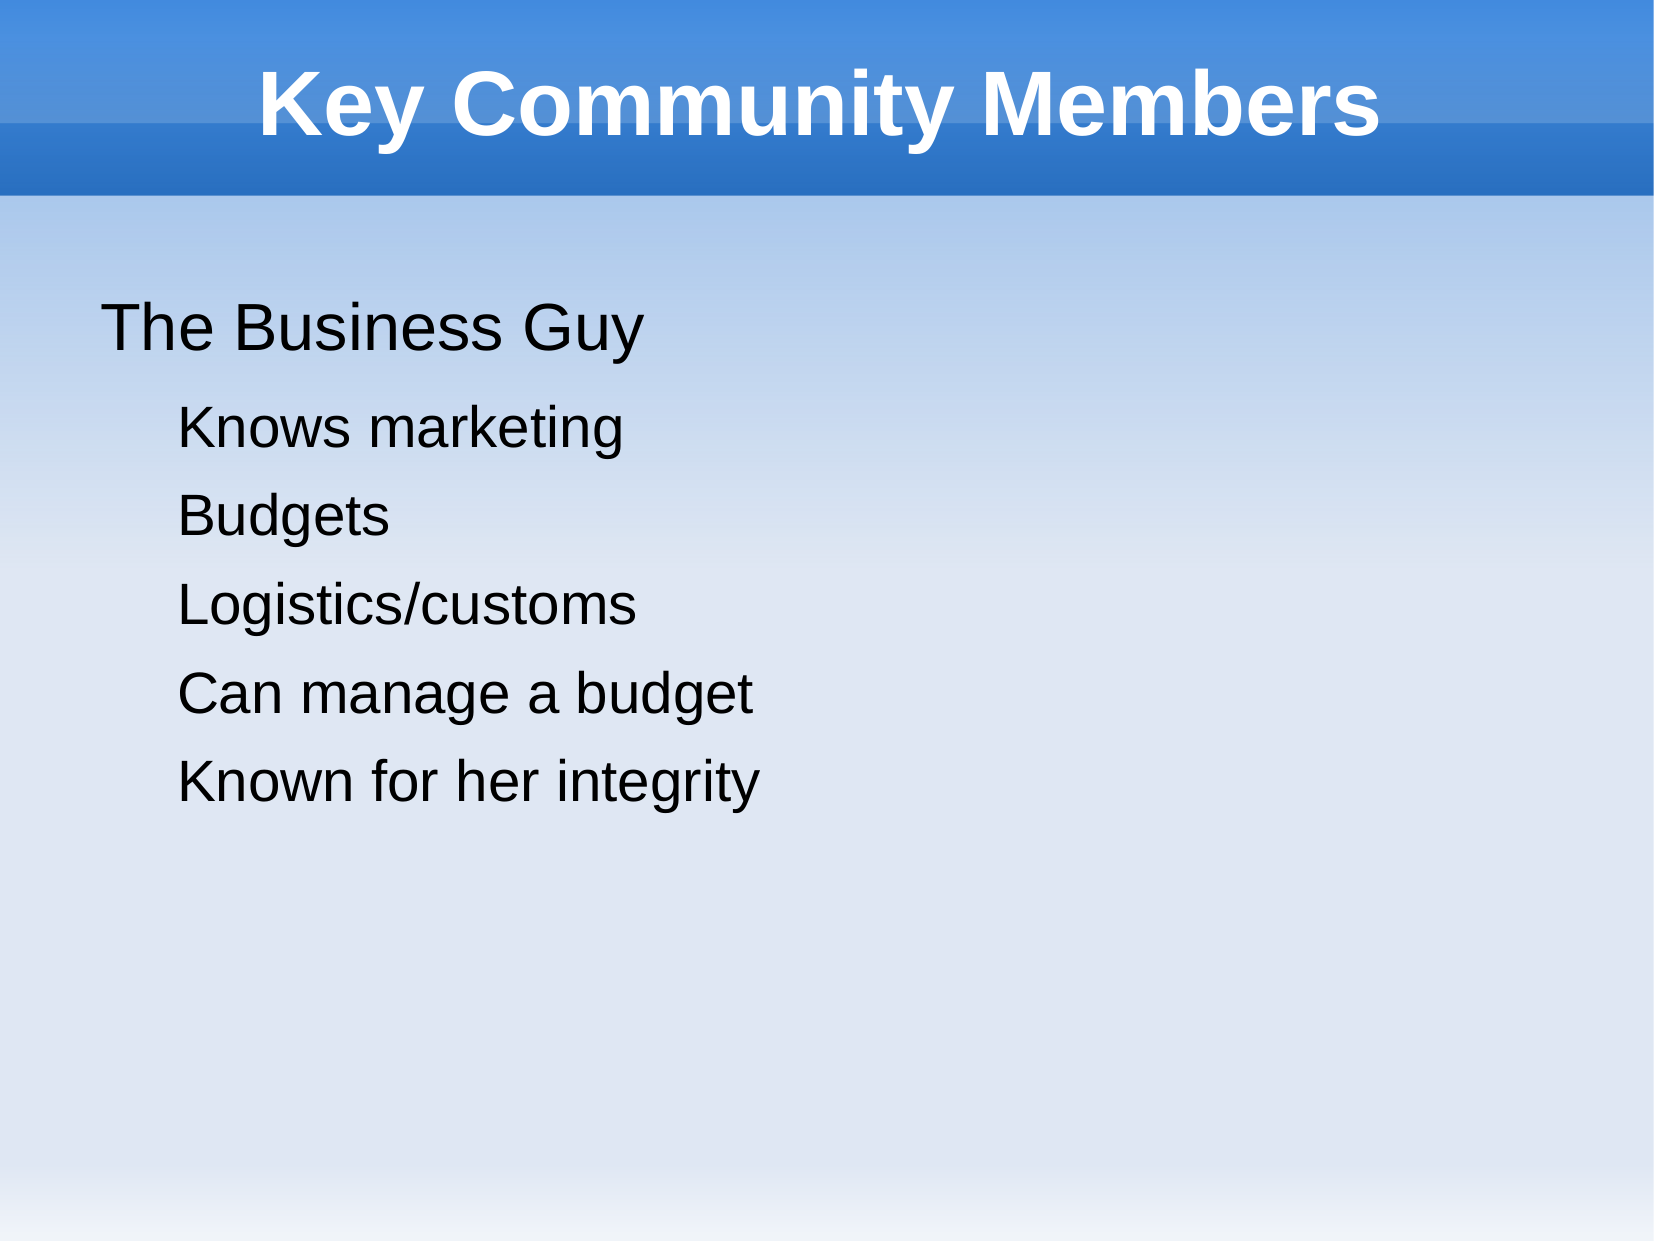

# Key Community Members
The Business Guy
Knows marketing
Budgets
Logistics/customs
Can manage a budget
Known for her integrity